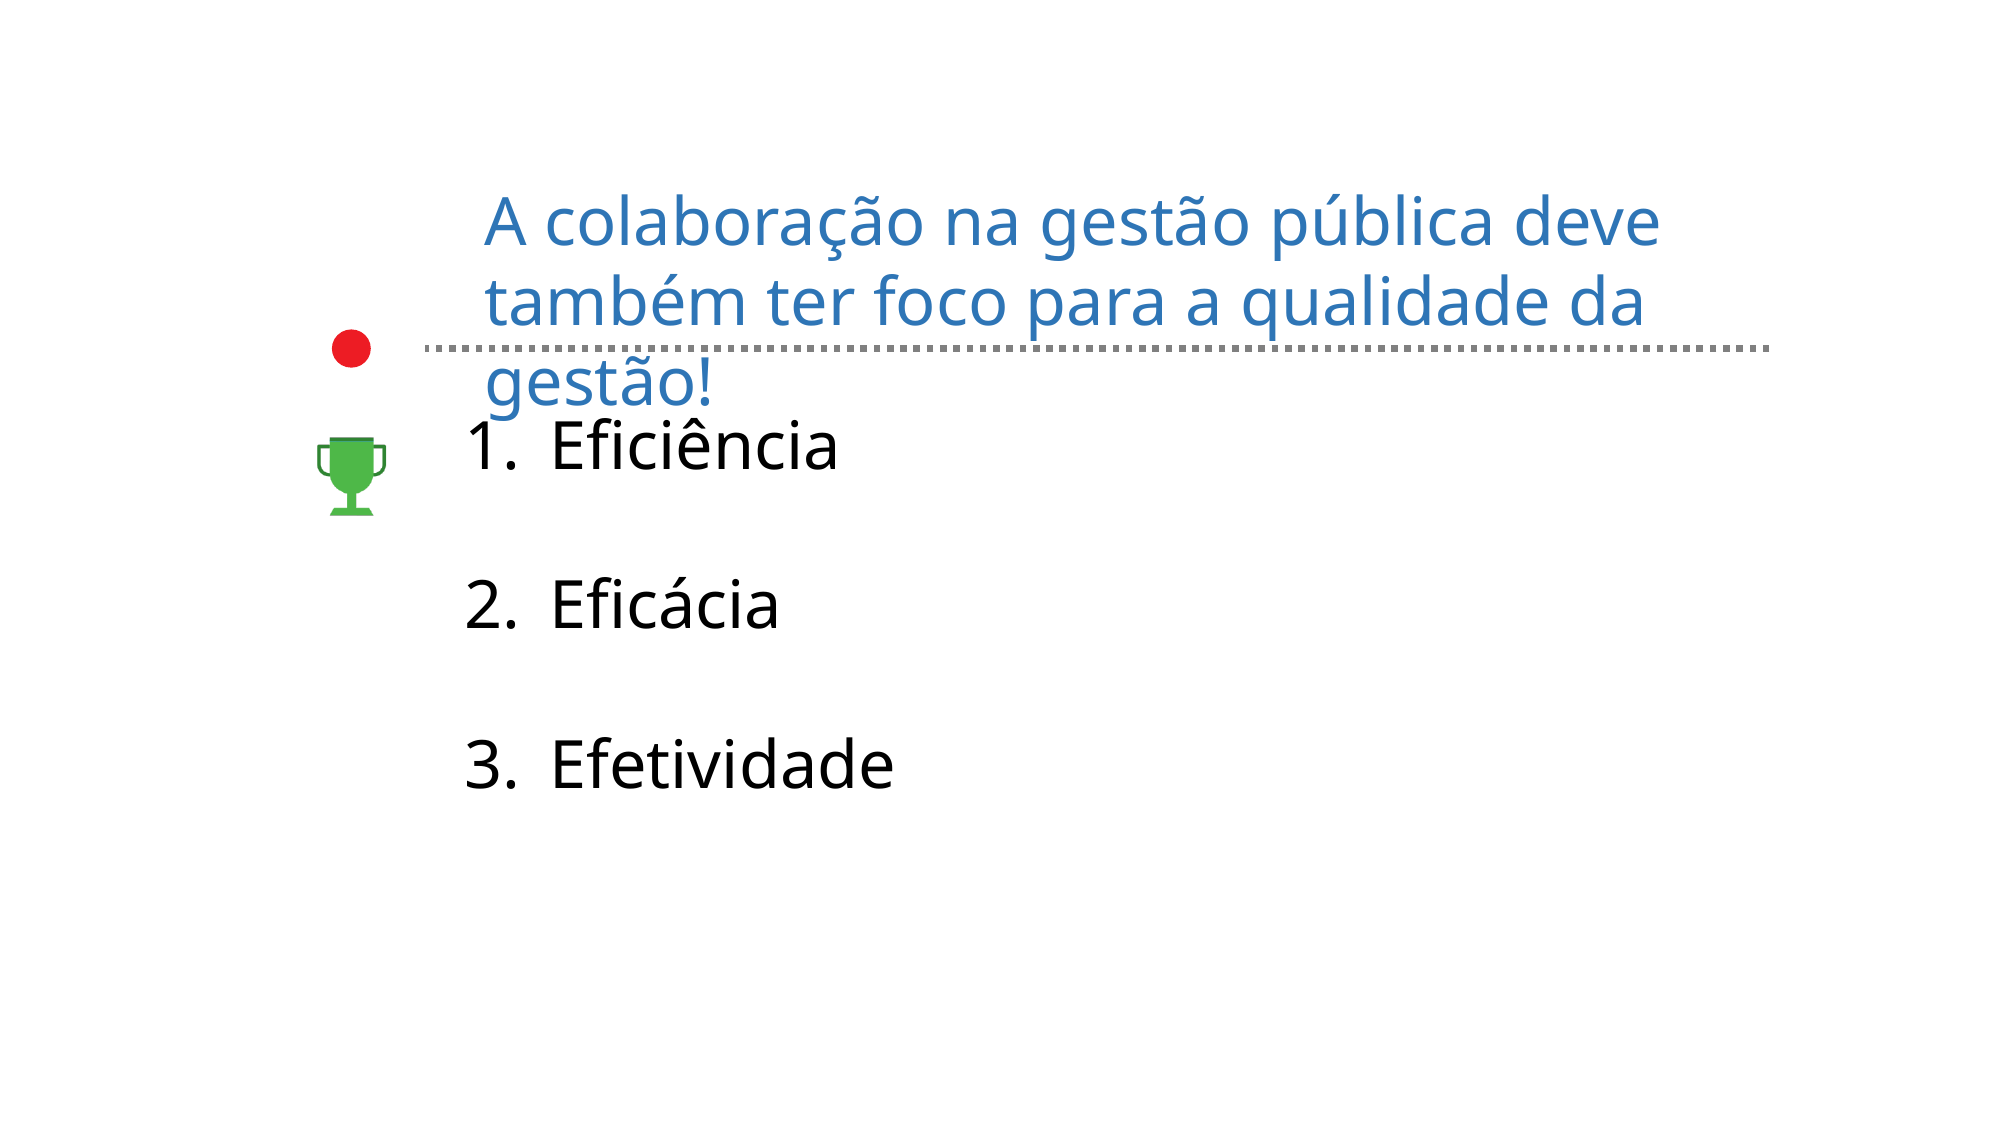

A colaboração na gestão pública deve também ter foco para a qualidade da gestão!
Eficiência
Eficácia
Efetividade